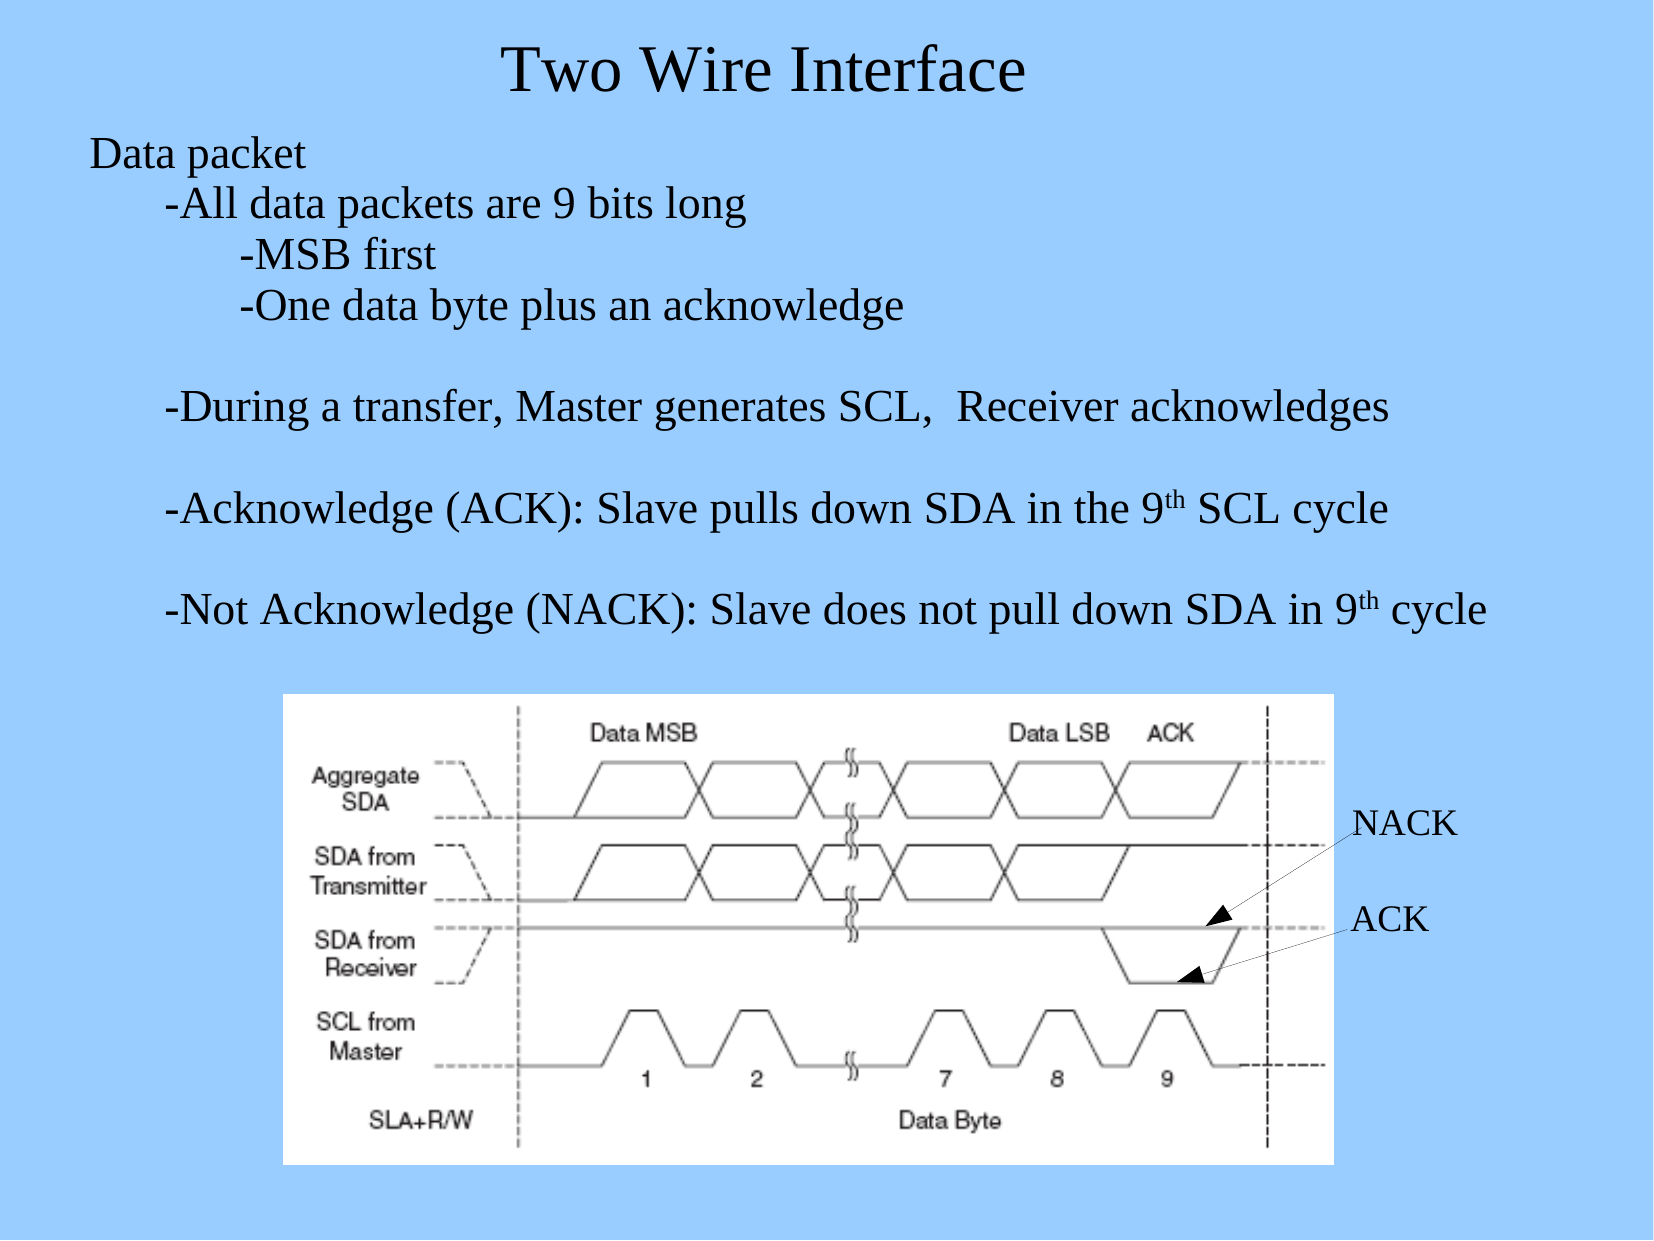

Two Wire Interface
Data packet
	-All data packets are 9 bits long
		-MSB first
		-One data byte plus an acknowledge
	-During a transfer, Master generates SCL, Receiver acknowledges
	-Acknowledge (ACK): Slave pulls down SDA in the 9th SCL cycle
	-Not Acknowledge (NACK): Slave does not pull down SDA in 9th cycle
NACK
ACK